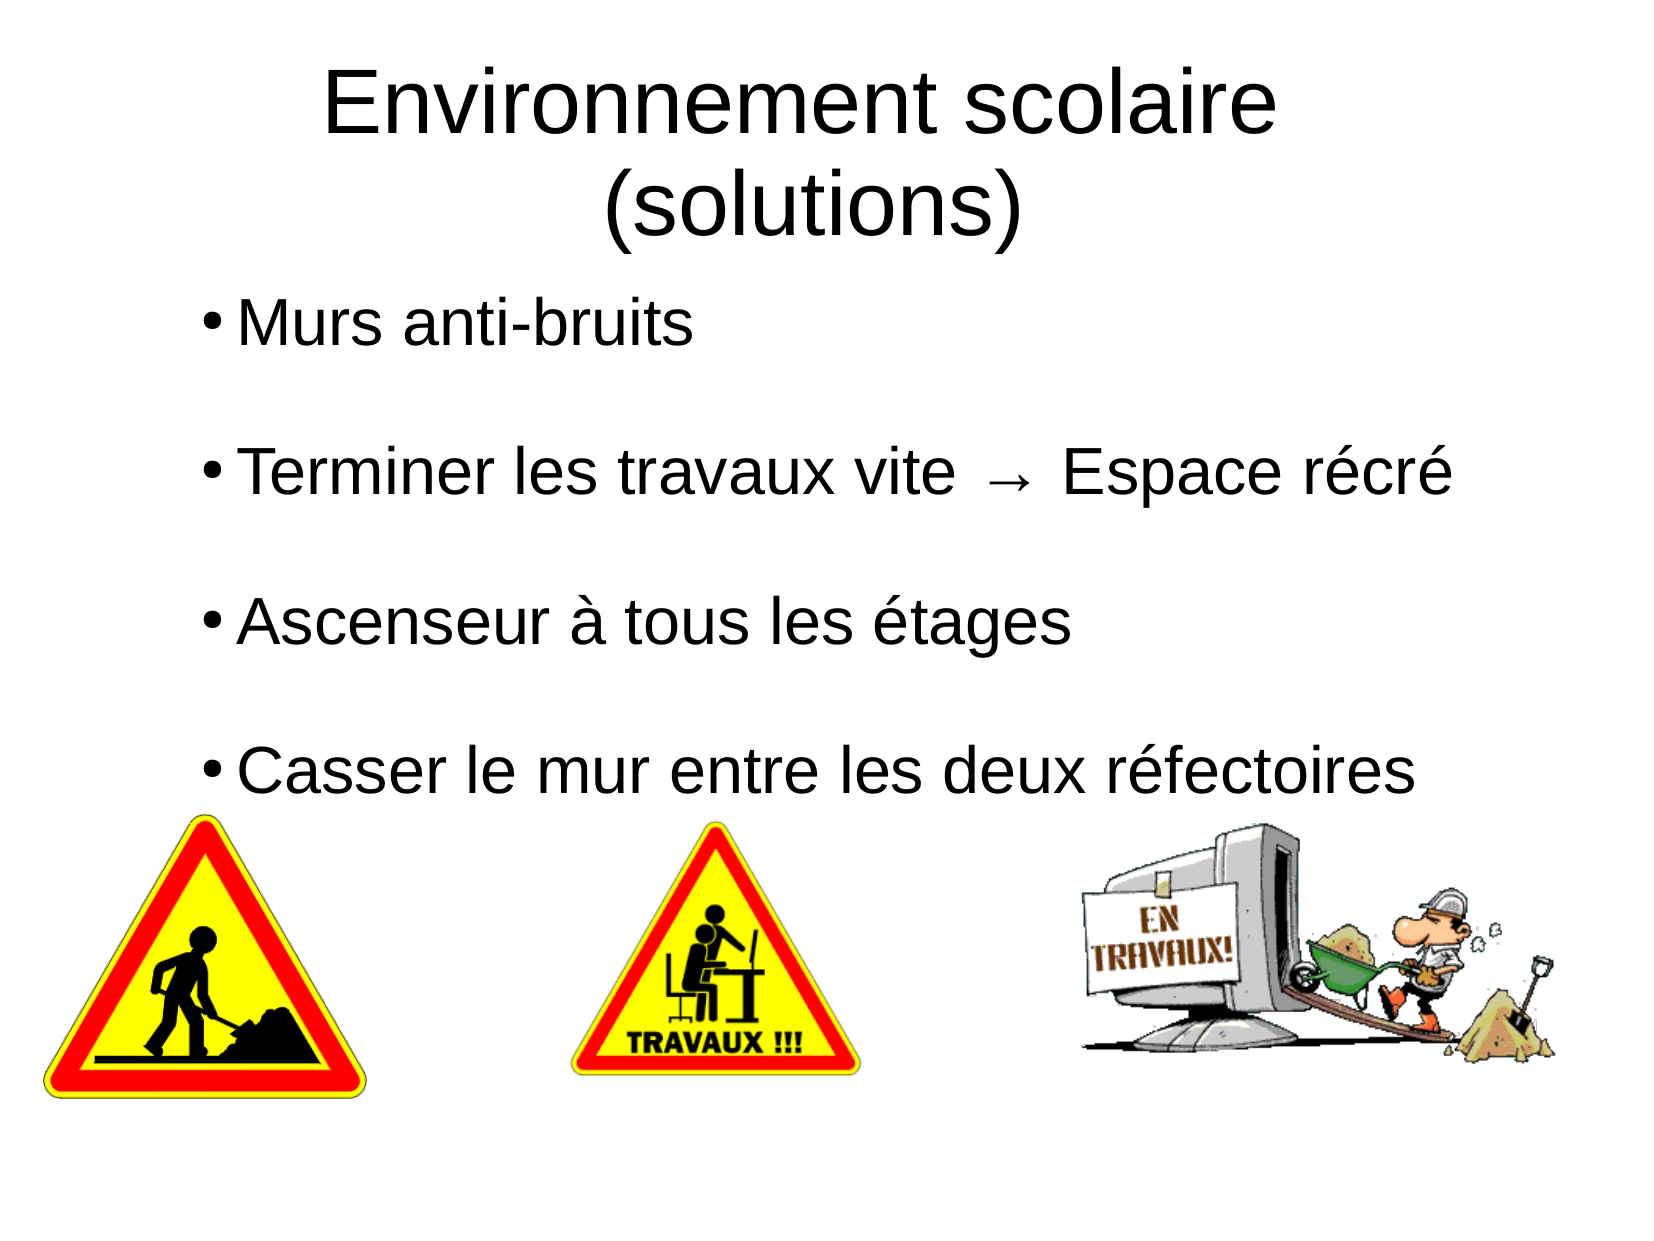

# Environnement scolaire (solutions)
Murs anti-bruits
Terminer les travaux vite → Espace récré
Ascenseur à tous les étages
Casser le mur entre les deux réfectoires